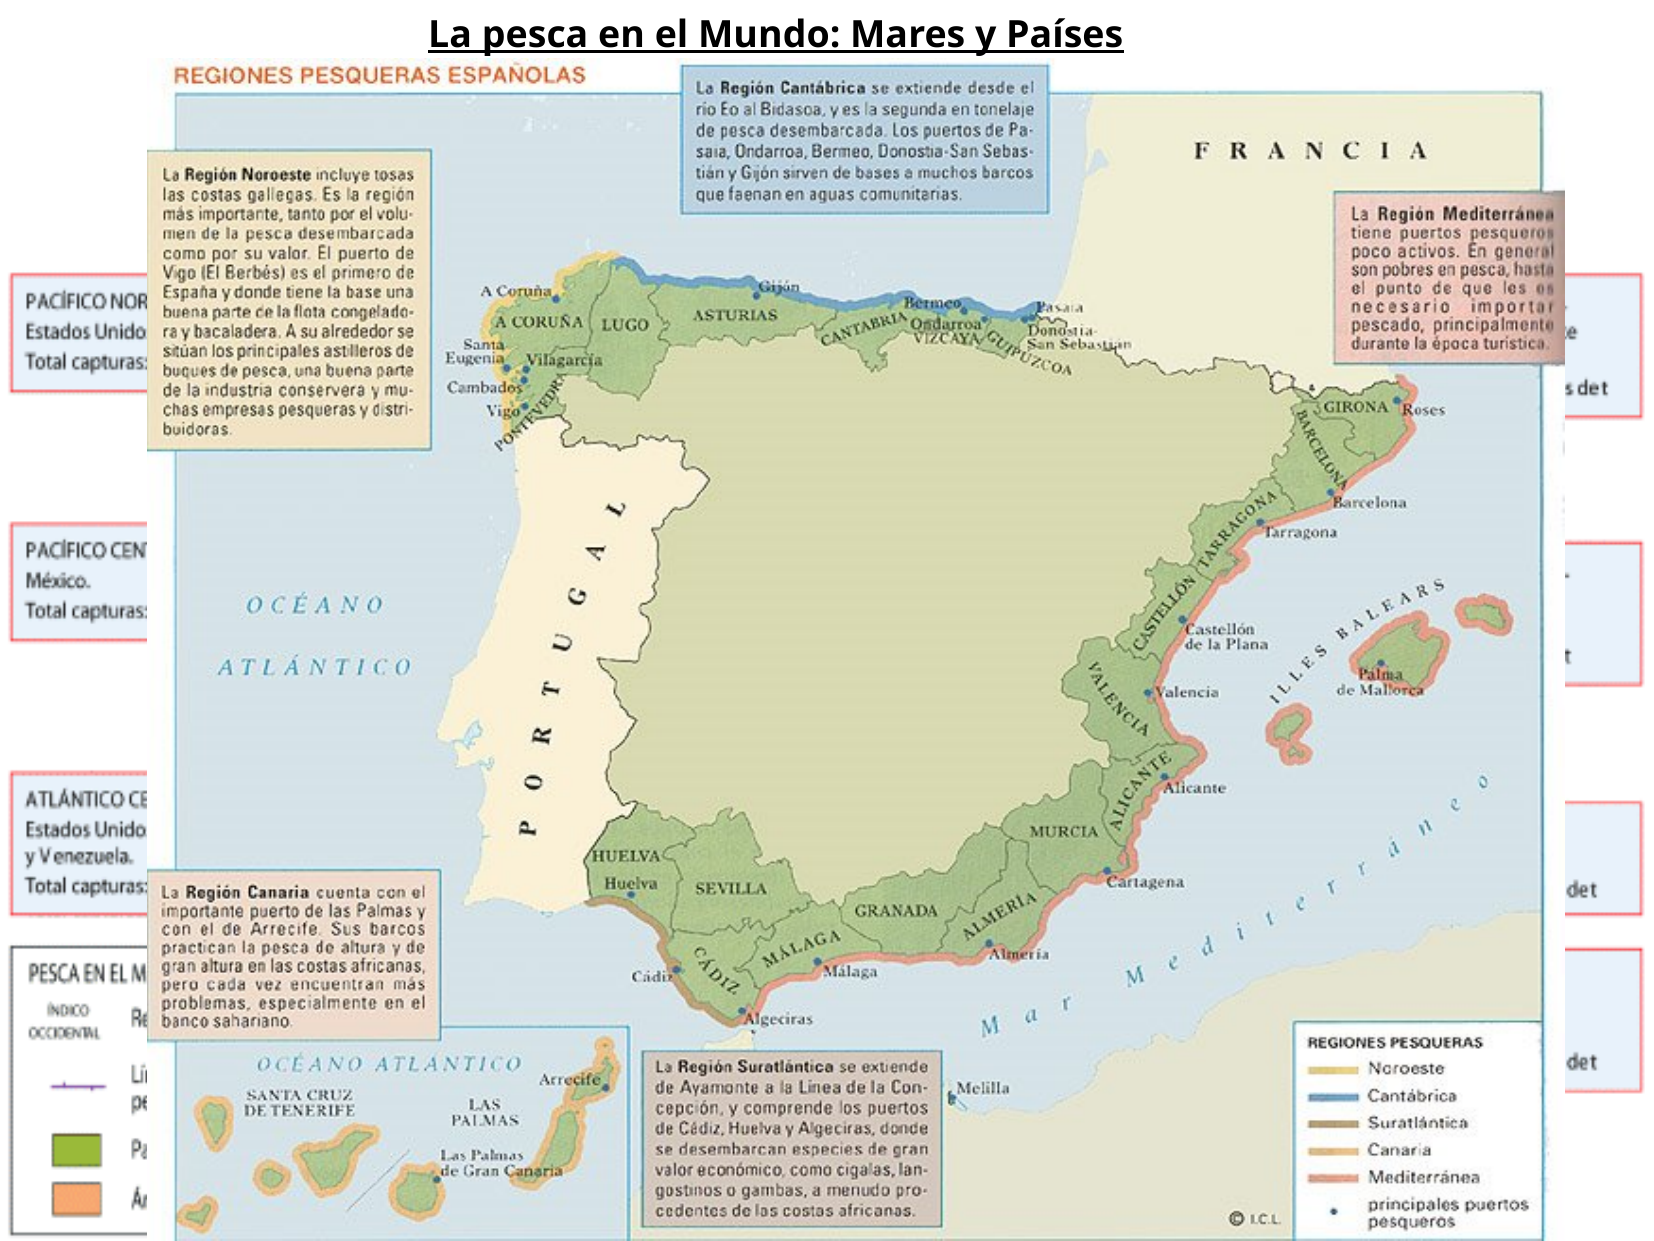

La pesca en el Mundo: Mares y Países